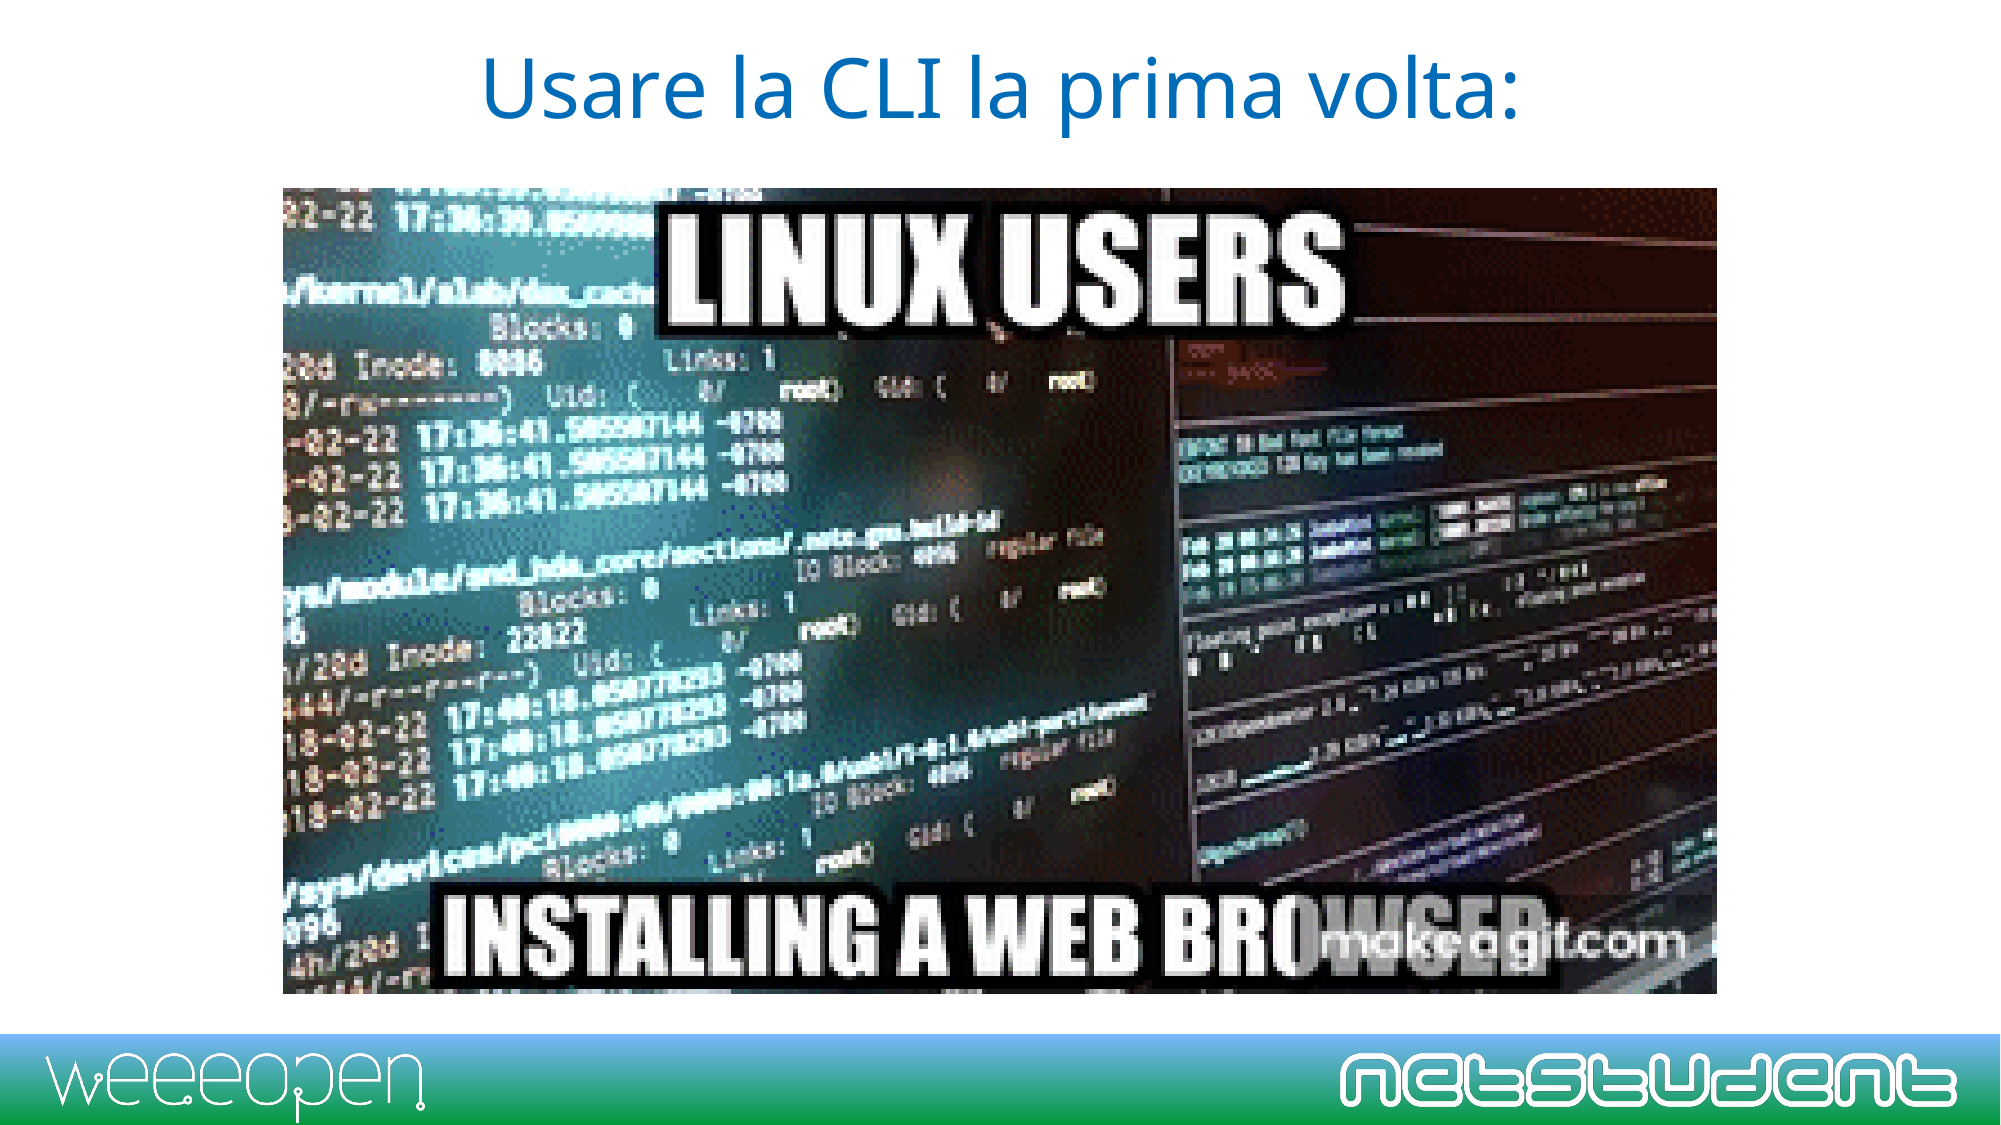

# Usare la CLI la prima volta: